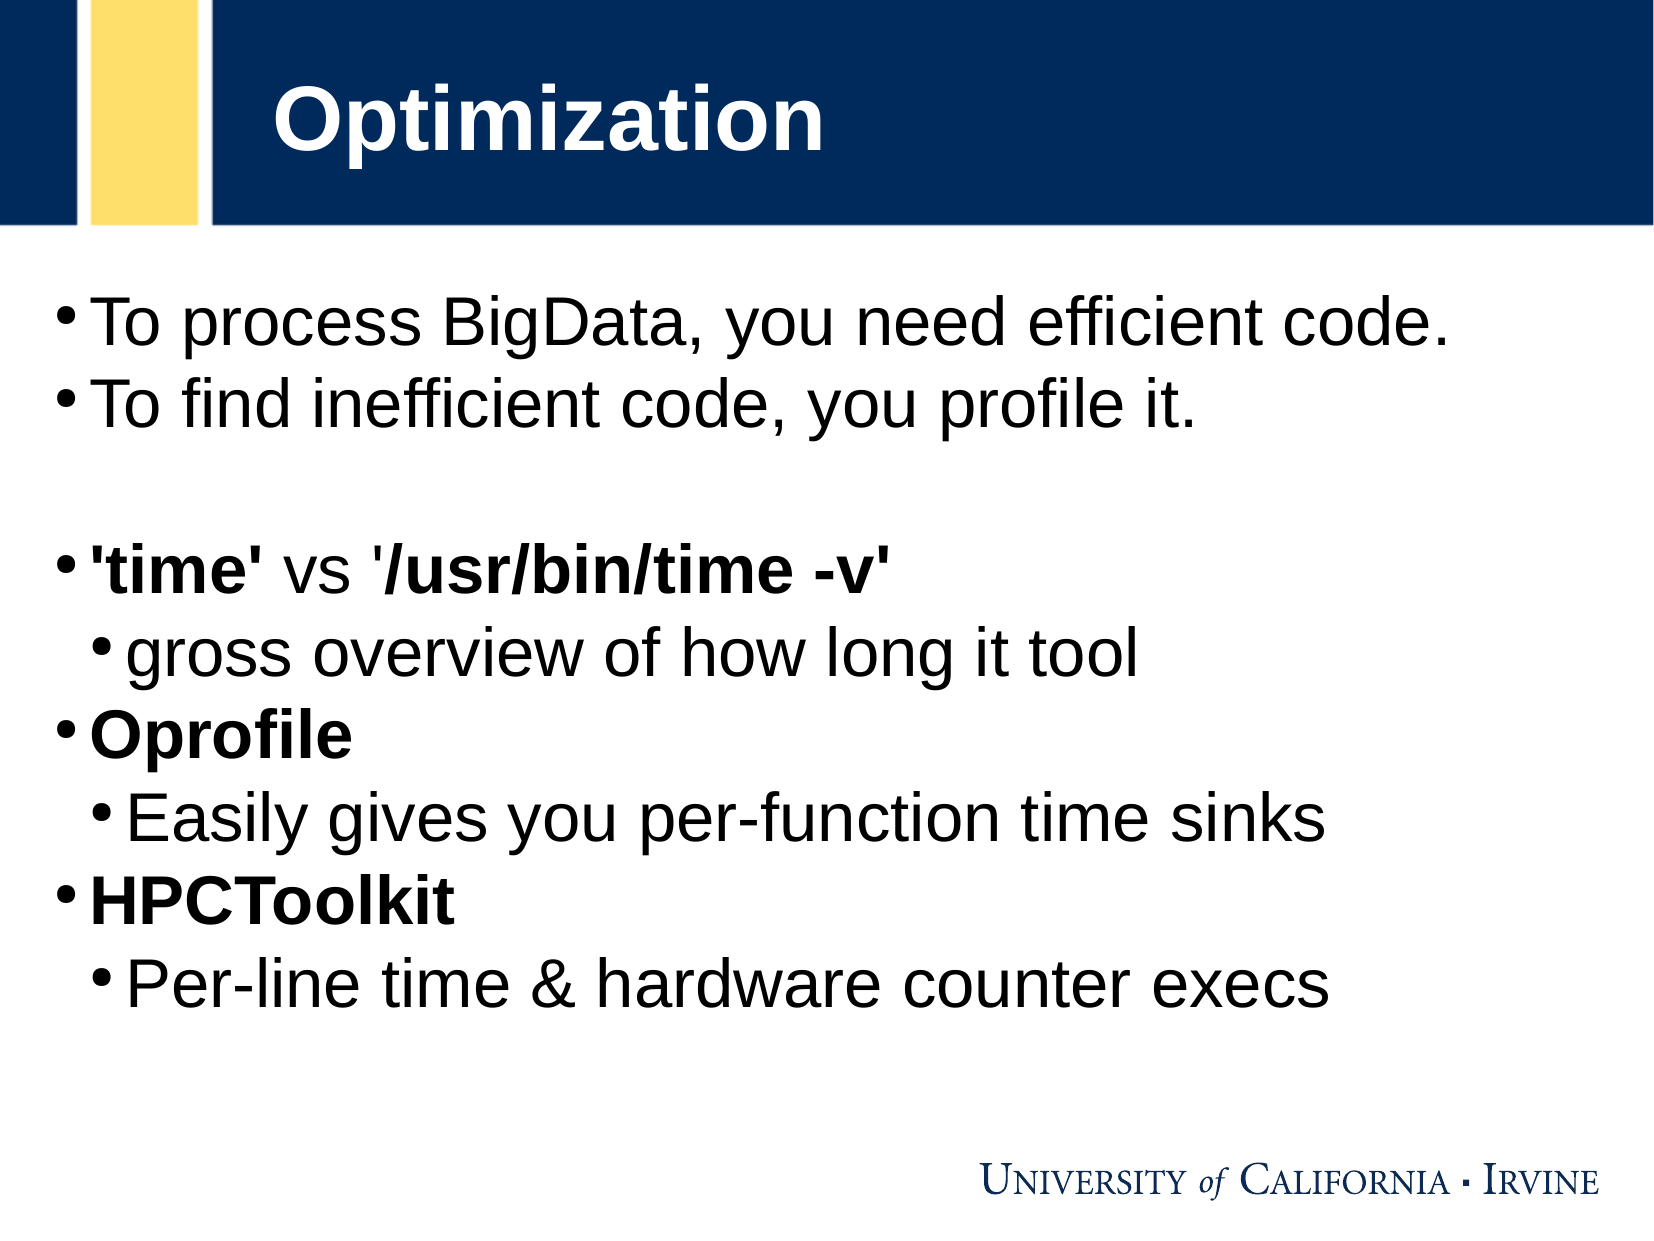

# Optimization
To process BigData, you need efficient code.
To find inefficient code, you profile it.
'time' vs '/usr/bin/time -v'
gross overview of how long it tool
Oprofile
Easily gives you per-function time sinks
HPCToolkit
Per-line time & hardware counter execs